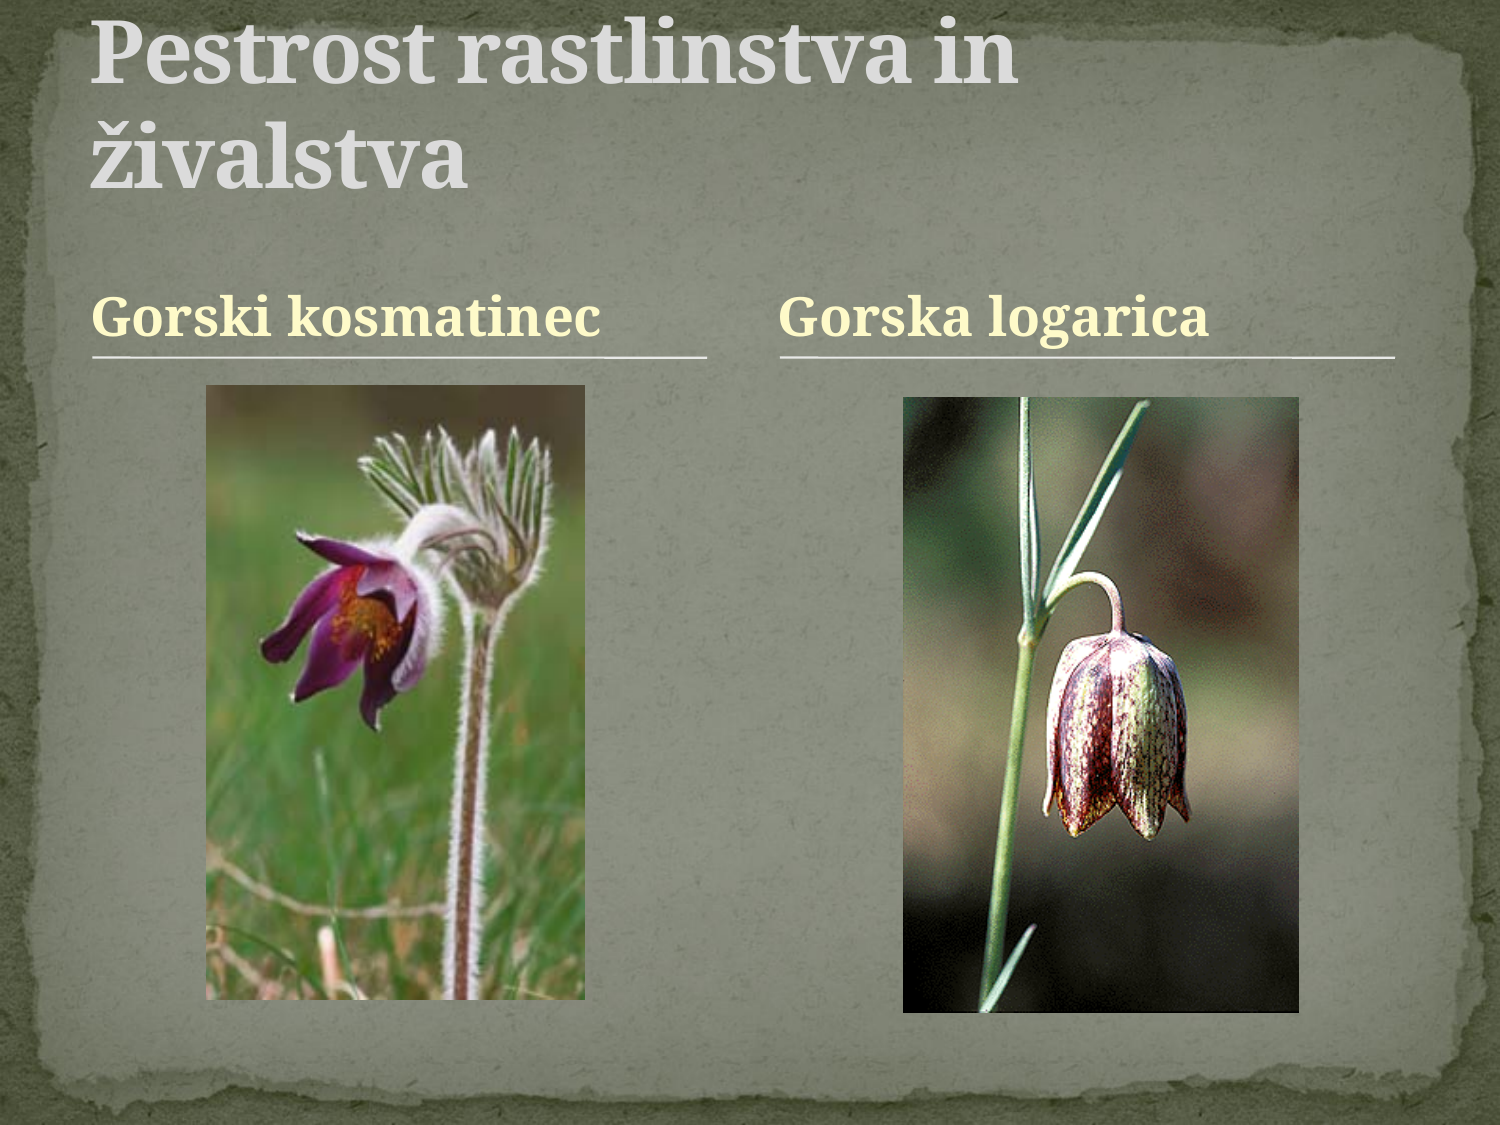

Pestrost rastlinstva in živalstva
# Gorski kosmatinec
Gorska logarica